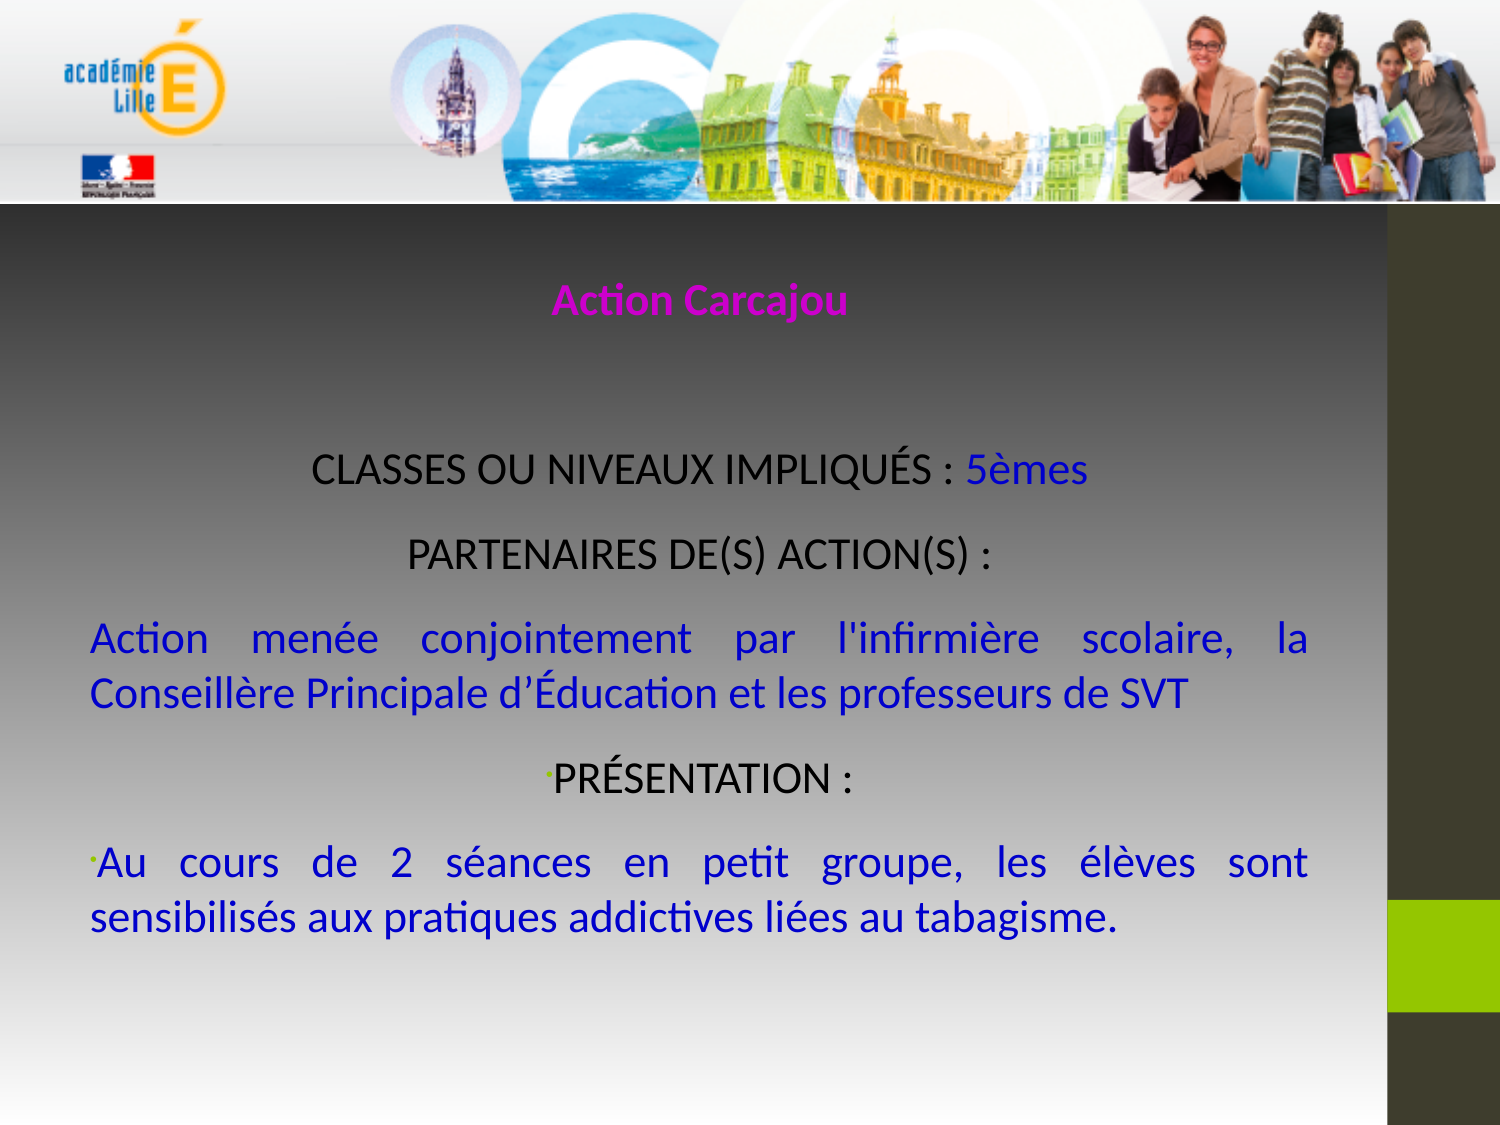

# Action Carcajou
CLASSES OU NIVEAUX IMPLIQUÉS : 5èmes
PARTENAIRES DE(S) ACTION(S) :
Action menée conjointement par l'infirmière scolaire, la Conseillère Principale d’Éducation et les professeurs de SVT
PRÉSENTATION :
Au cours de 2 séances en petit groupe, les élèves sont sensibilisés aux pratiques addictives liées au tabagisme.